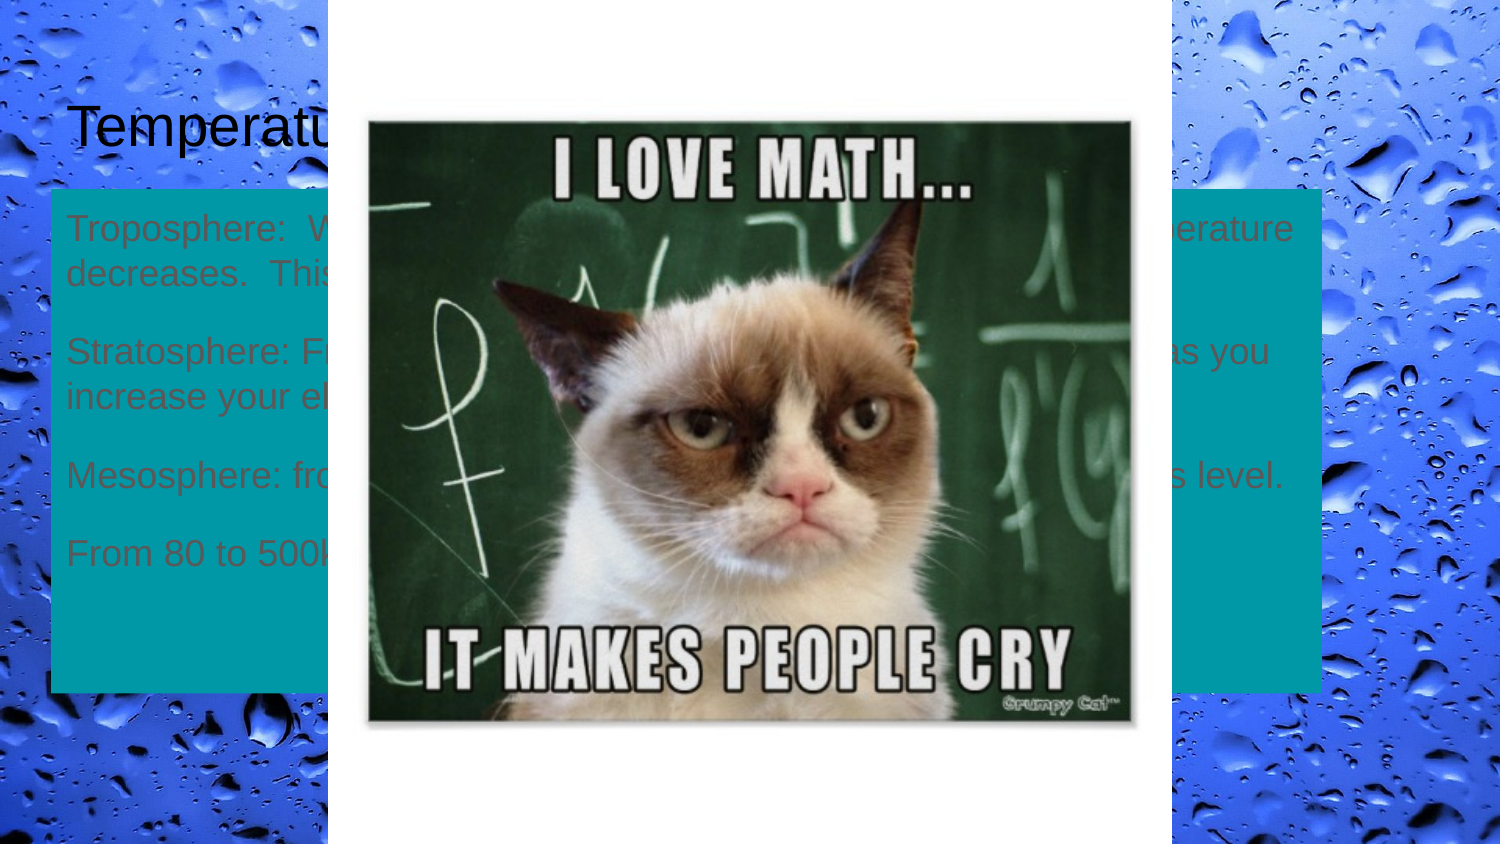

# Temperature Layers
Troposphere: Where we live (at the bottom) as we go up, the temperature decreases. This extends about 20km up.
Stratosphere: From 20km to 50km. The temperature here RISES as you increase your elevation.
Mesosphere: from 50 to 80km. The temperature drops again at this level.
From 80 to 500km. The temperature rises here.